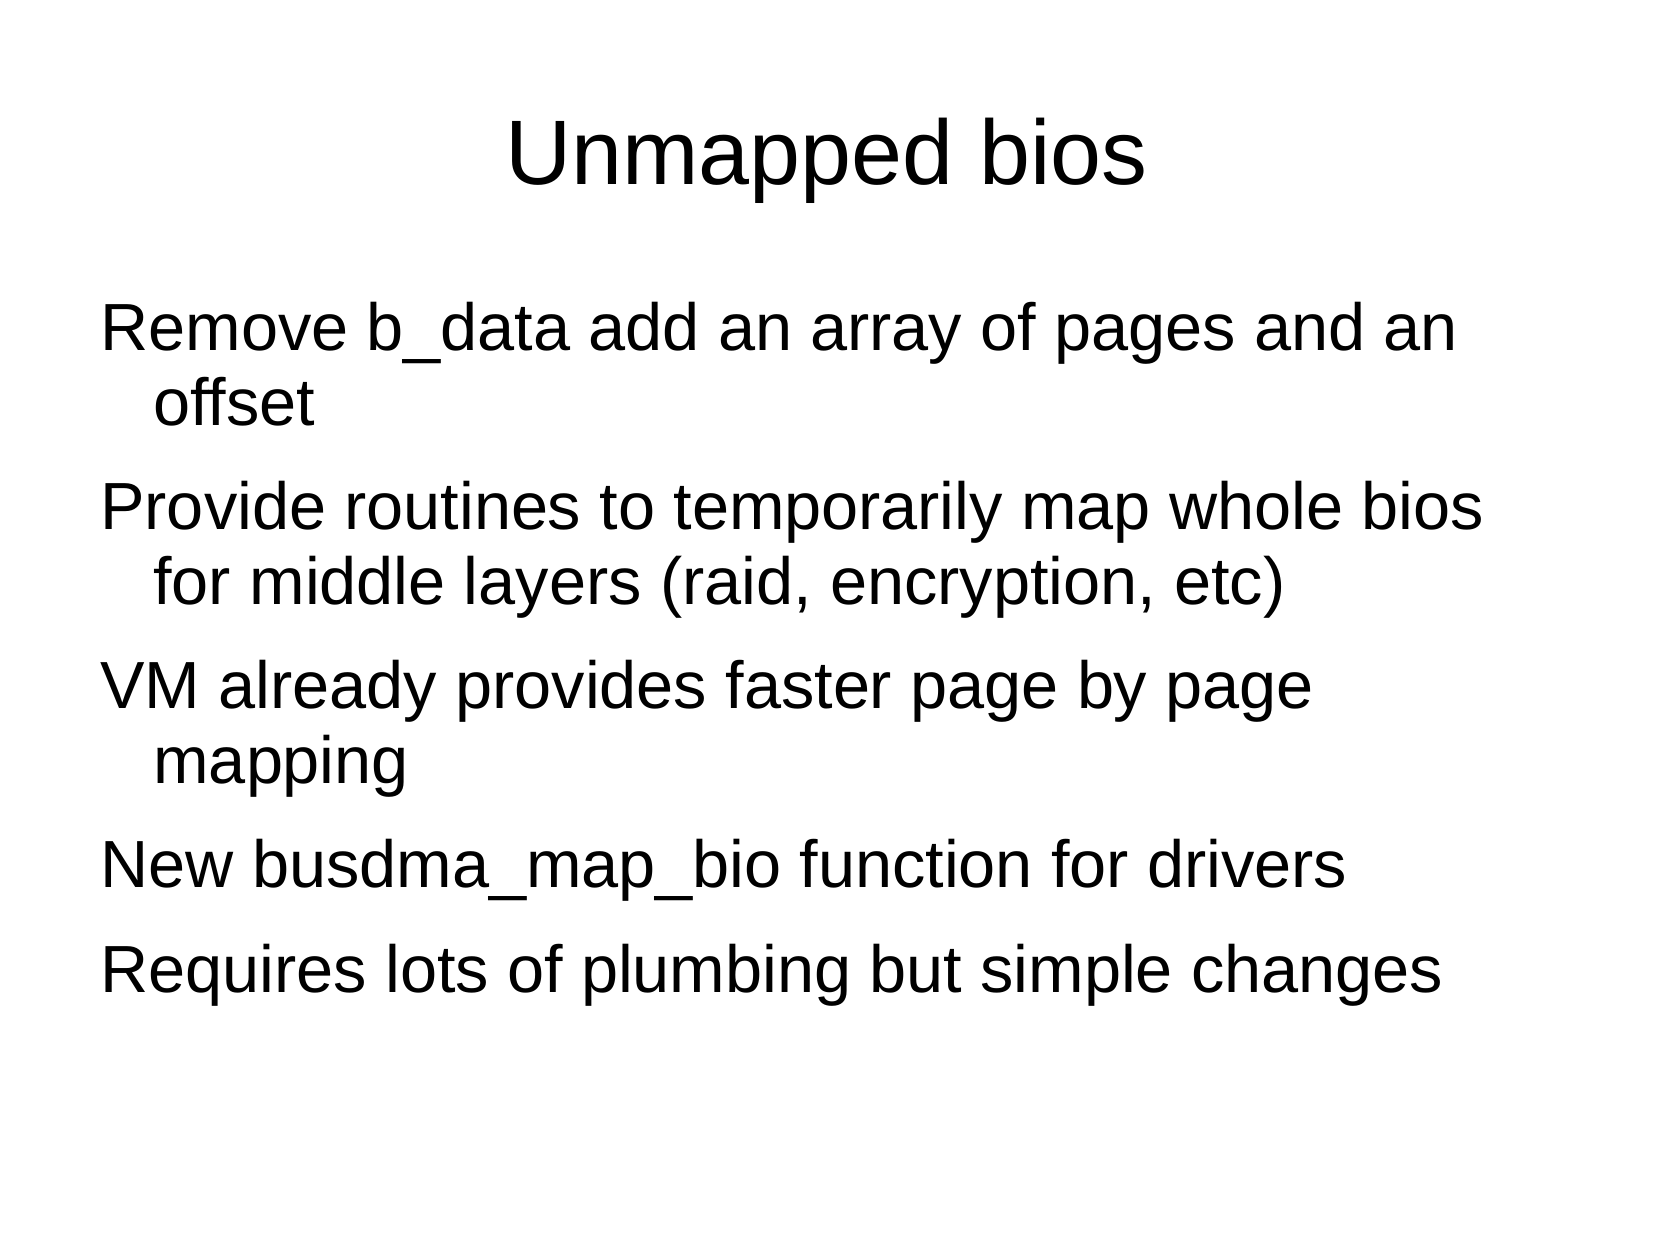

# Unmapped bios
Remove b_data add an array of pages and an offset
Provide routines to temporarily map whole bios for middle layers (raid, encryption, etc)
VM already provides faster page by page mapping
New busdma_map_bio function for drivers
Requires lots of plumbing but simple changes